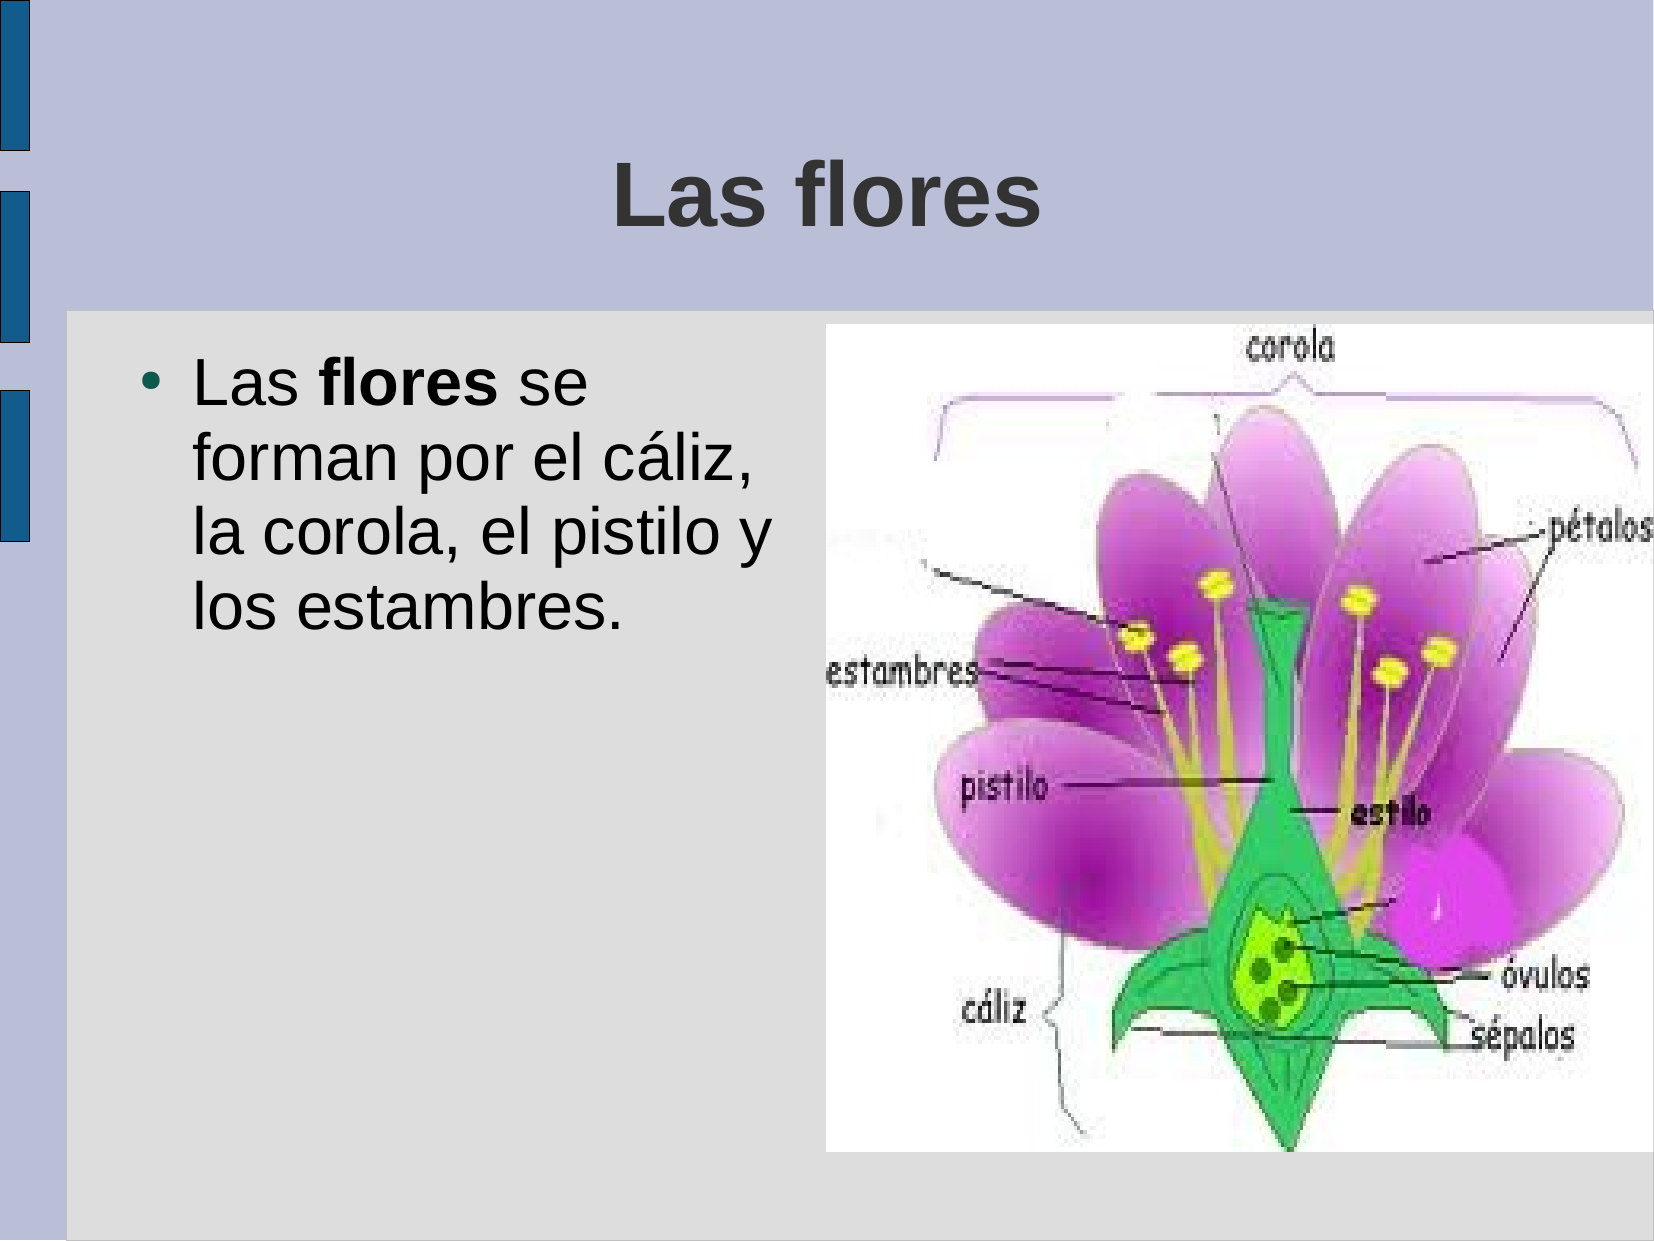

# Las flores
Las flores se forman por el cáliz, la corola, el pistilo y los estambres.